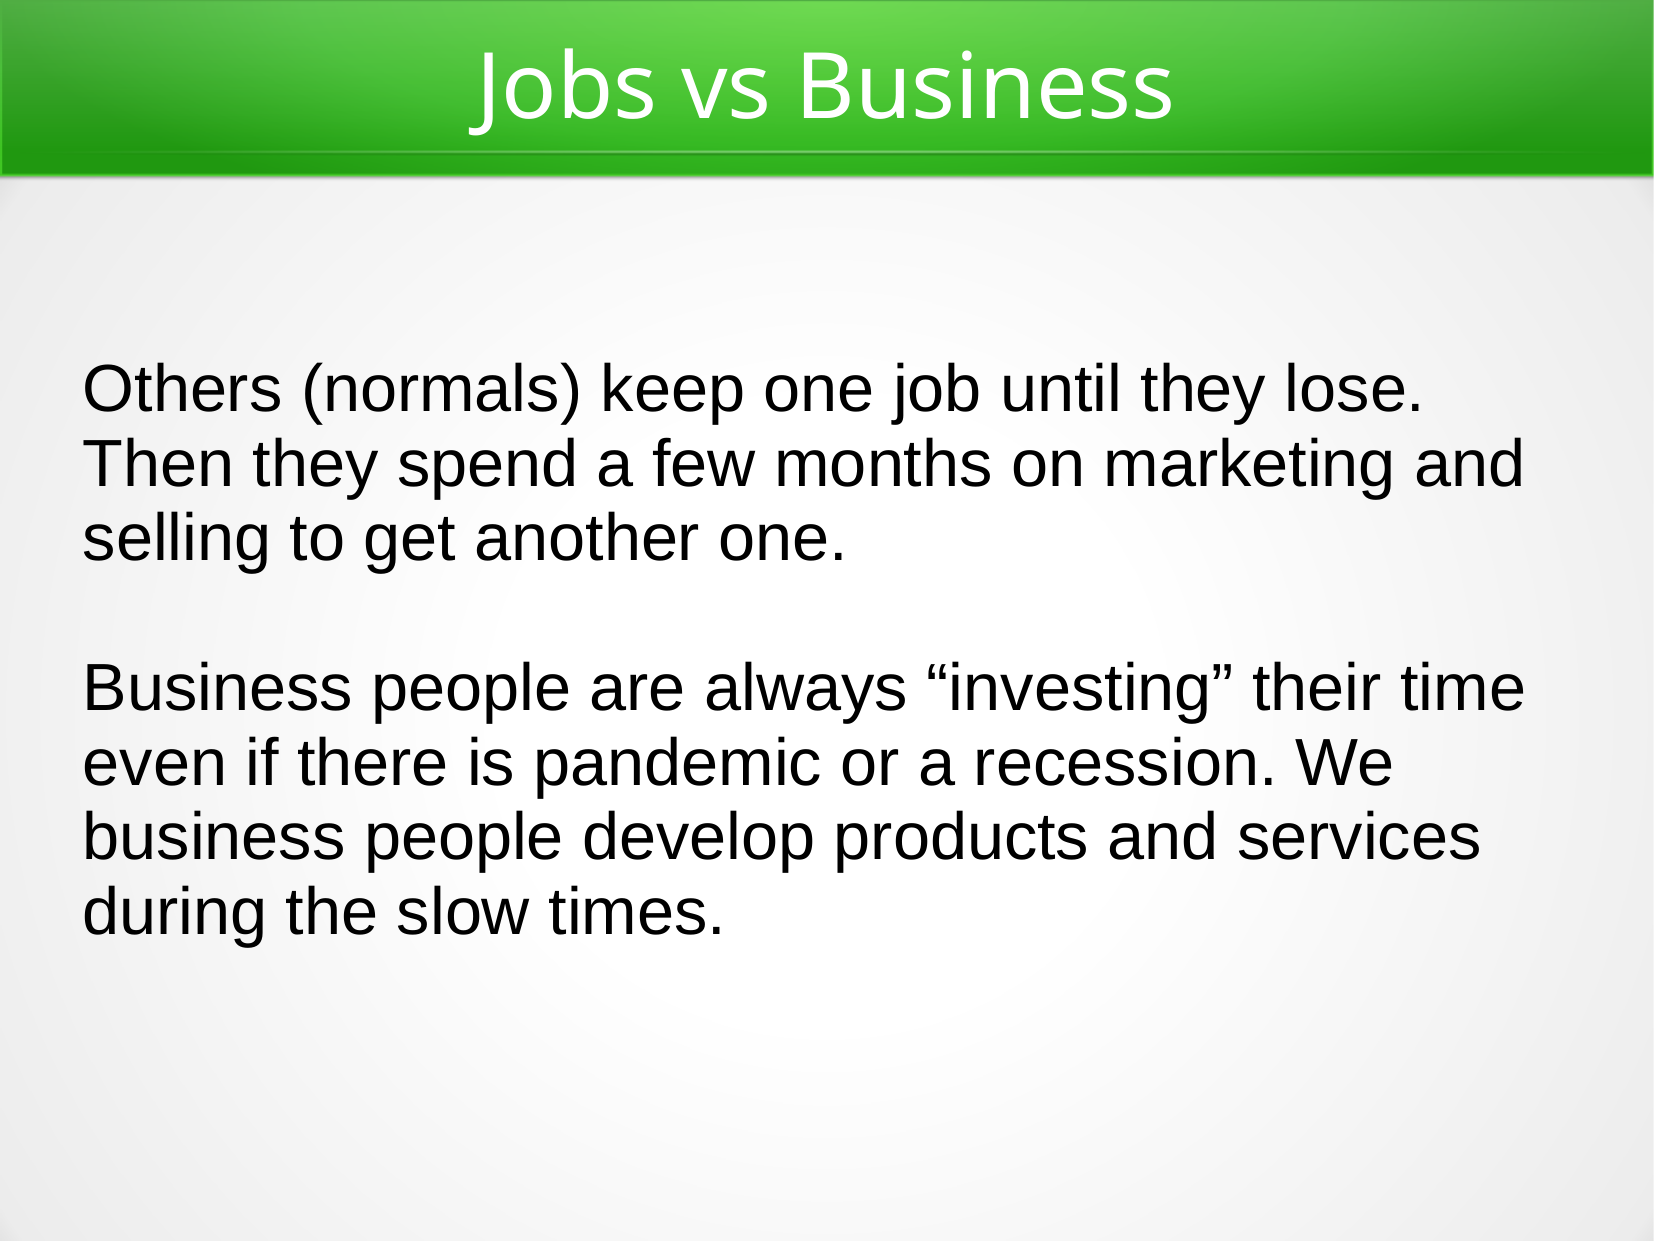

# Jobs vs Business
Others (normals) keep one job until they lose. Then they spend a few months on marketing and selling to get another one.
Business people are always “investing” their time even if there is pandemic or a recession. We business people develop products and services during the slow times.